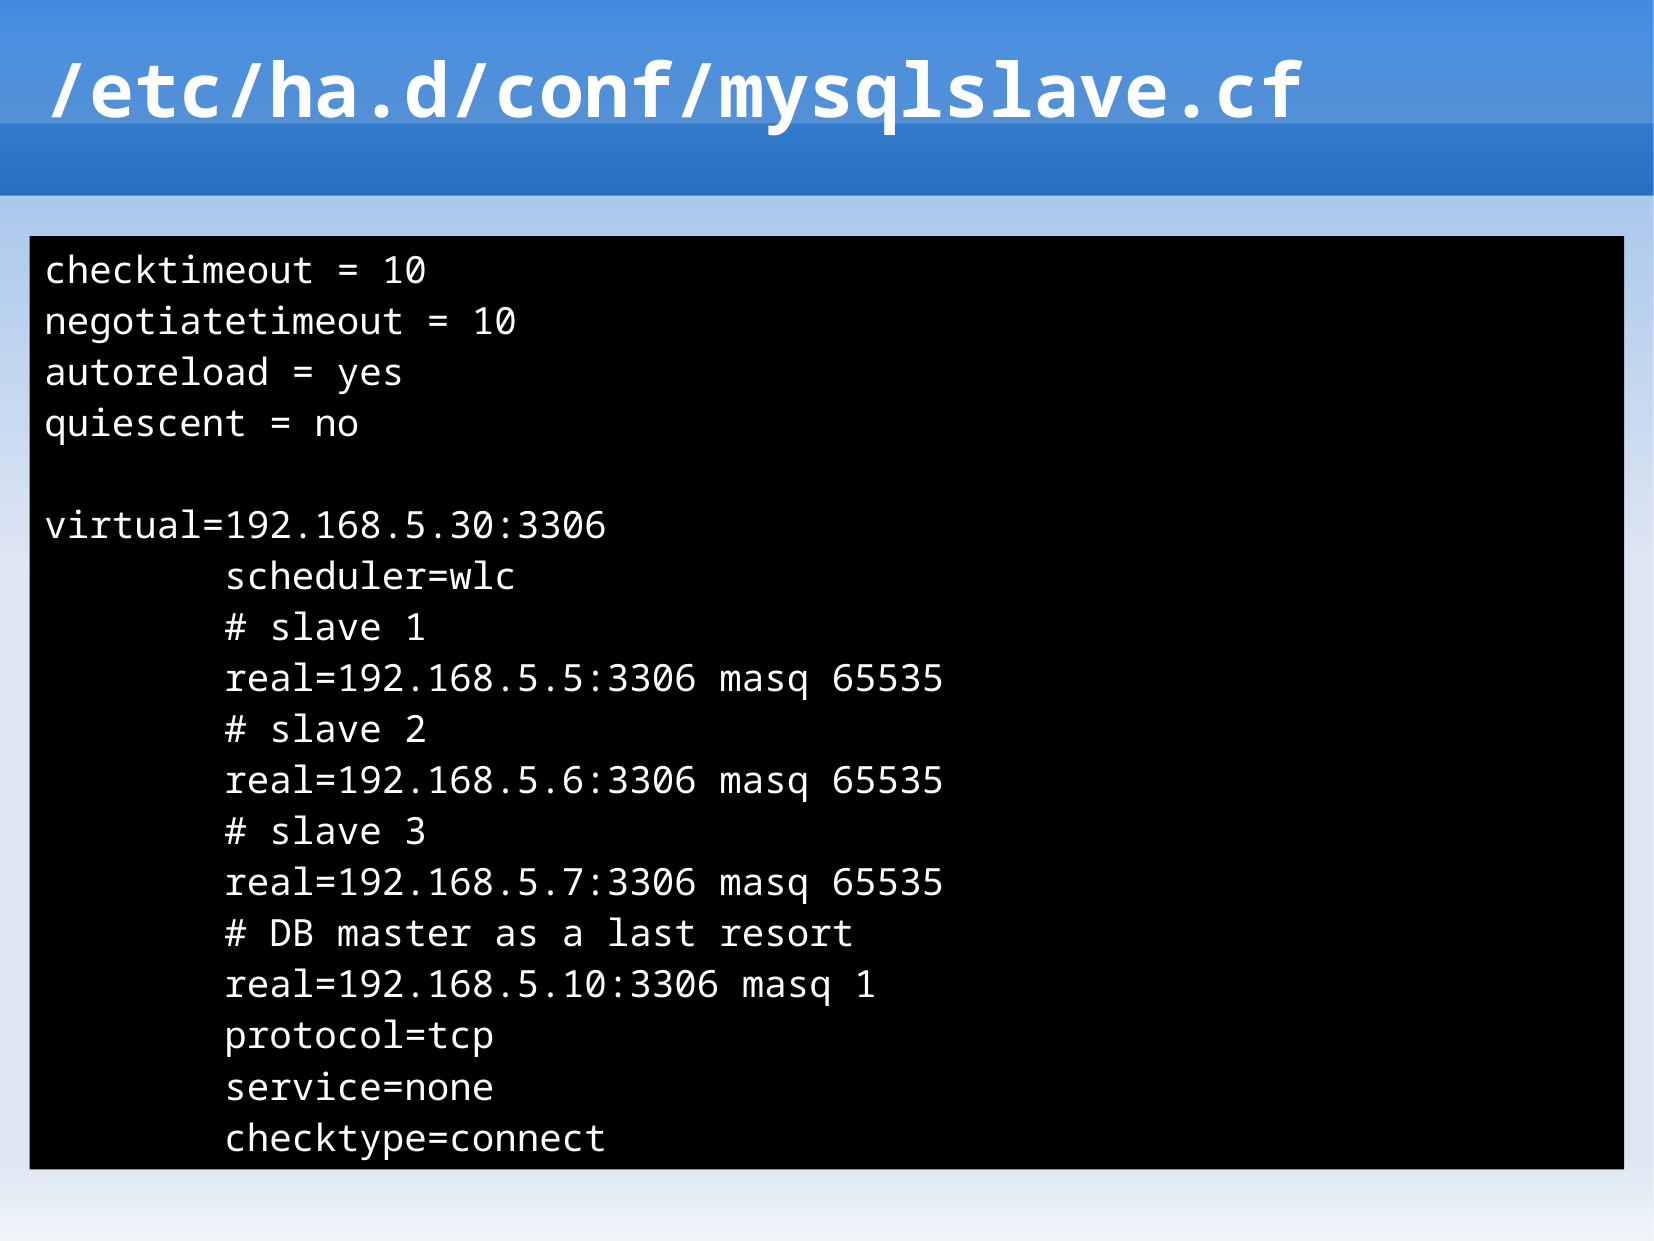

/etc/ha.d/conf/mysqlslave.cf
checktimeout = 10
negotiatetimeout = 10
autoreload = yes
quiescent = no
virtual=192.168.5.30:3306
 scheduler=wlc
 # slave 1
 real=192.168.5.5:3306 masq 65535
 # slave 2
 real=192.168.5.6:3306 masq 65535
 # slave 3
 real=192.168.5.7:3306 masq 65535
 # DB master as a last resort
 real=192.168.5.10:3306 masq 1
 protocol=tcp
 service=none
 checktype=connect